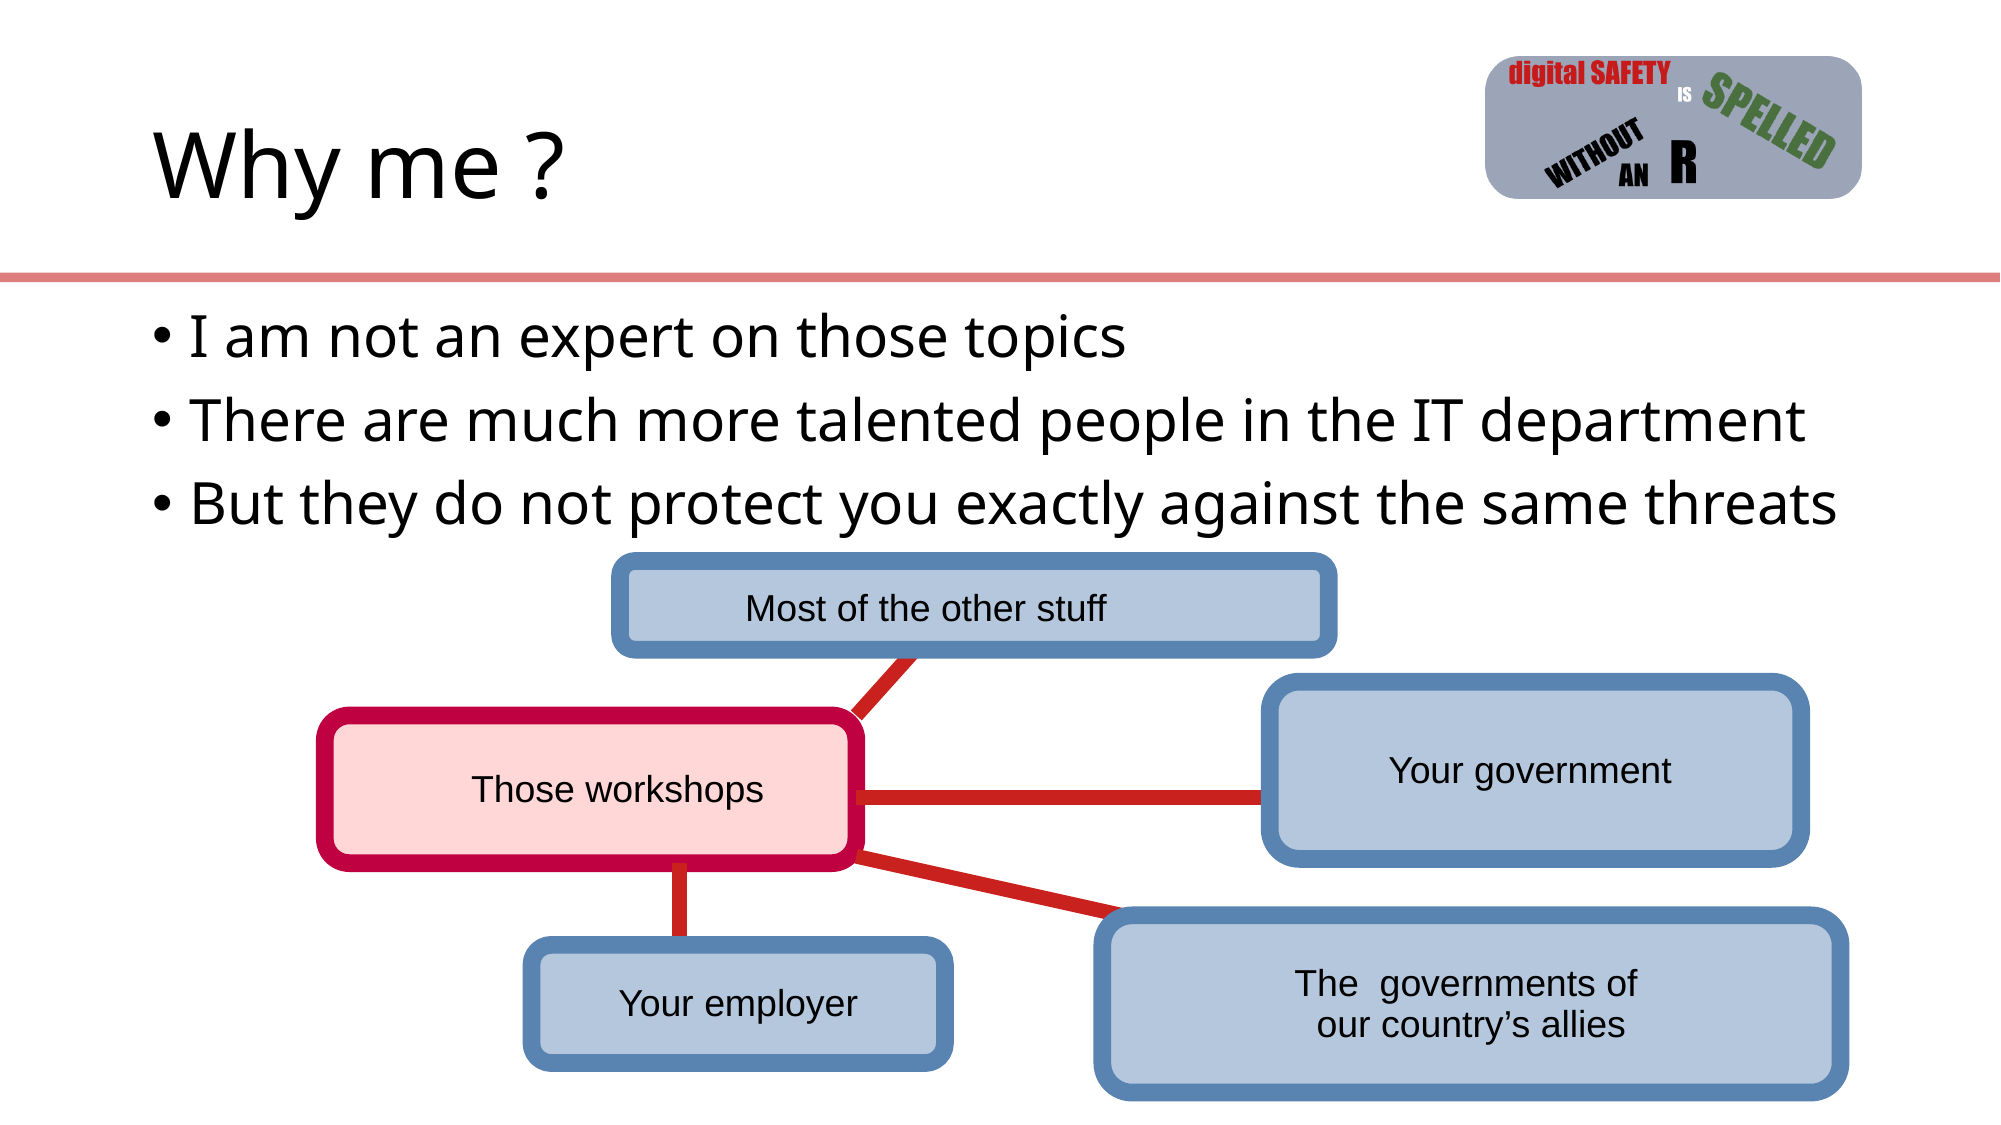

# Why me ?
I am not an expert on those topics
There are much more talented people in the IT department
But they do not protect you exactly against the same threats
Most of the other stuff
Your government
Those workshops
The governments of
our country’s allies
Your employer